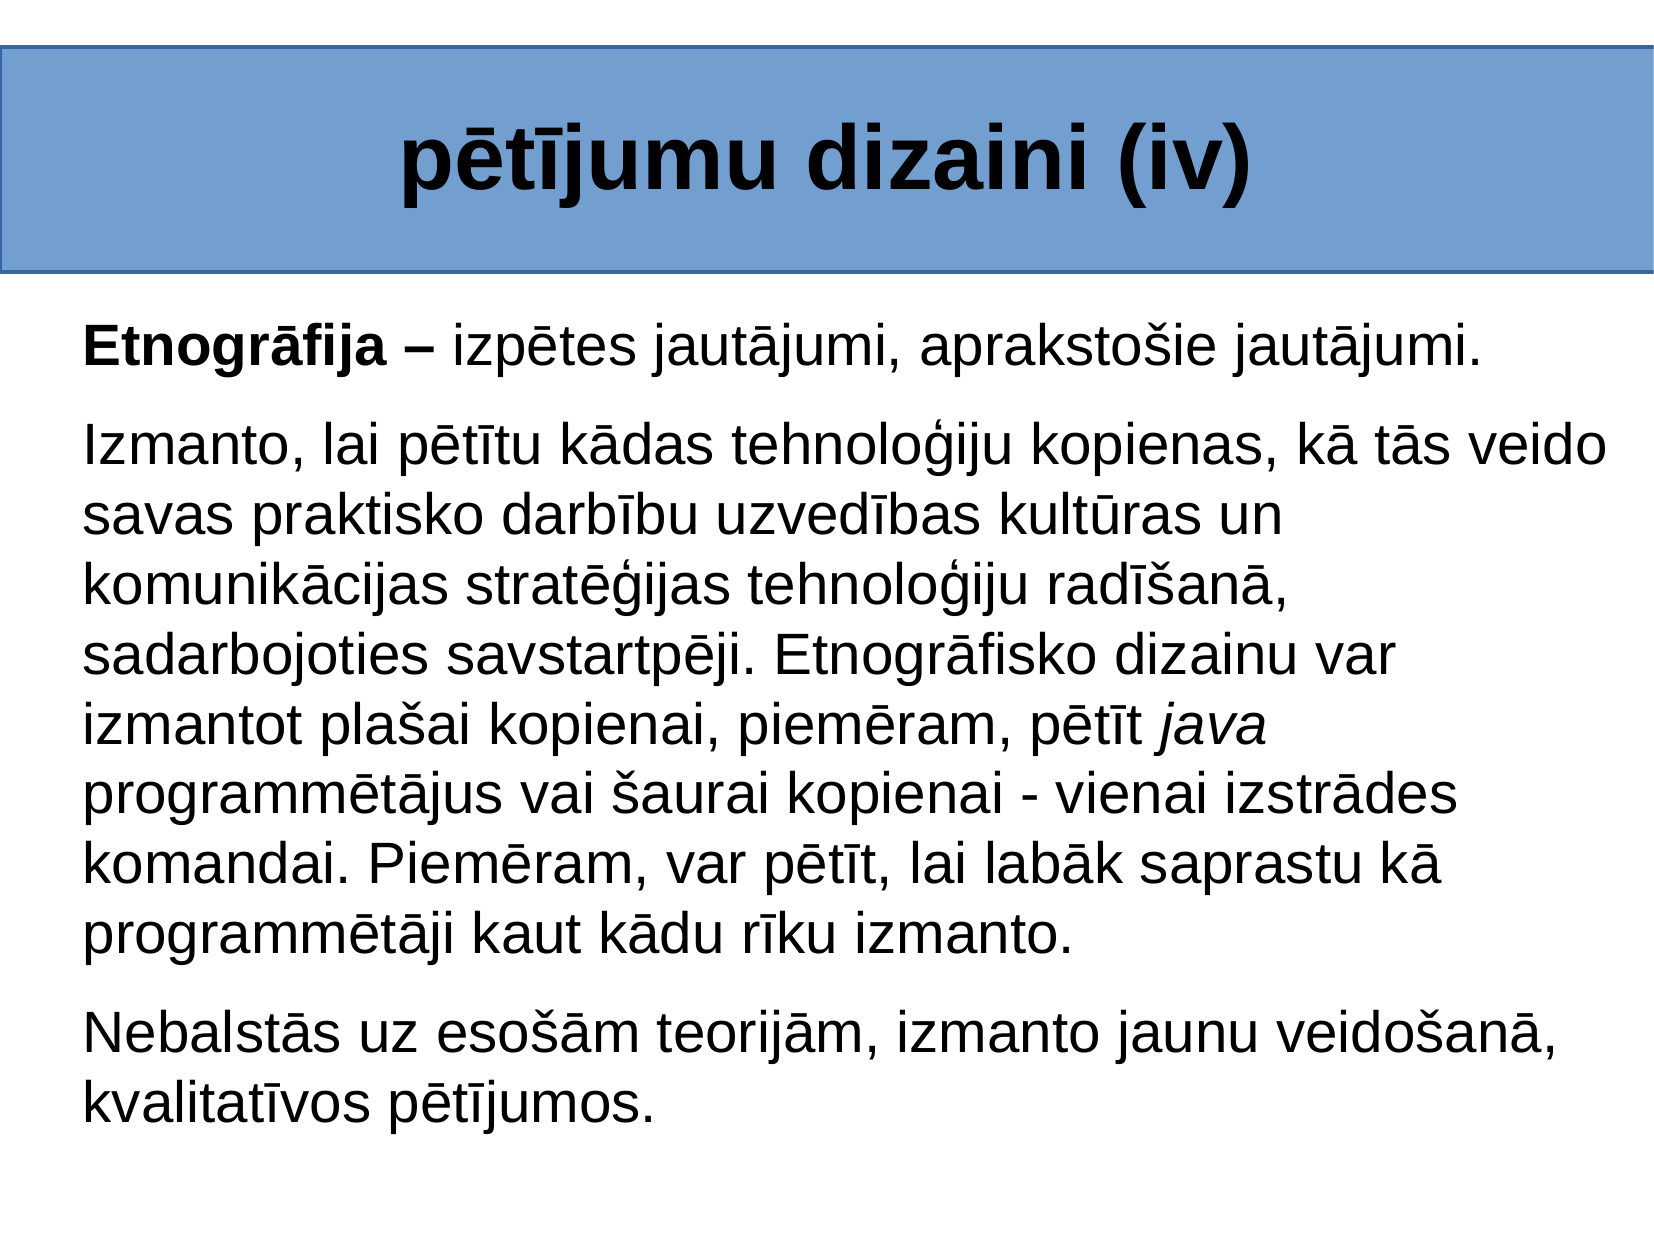

# pētījumu dizaini (iv)
Etnogrāfija – izpētes jautājumi, aprakstošie jautājumi.
Izmanto, lai pētītu kādas tehnoloģiju kopienas, kā tās veido savas praktisko darbību uzvedības kultūras un komunikācijas stratēģijas tehnoloģiju radīšanā, sadarbojoties savstartpēji. Etnogrāfisko dizainu var izmantot plašai kopienai, piemēram, pētīt java programmētājus vai šaurai kopienai - vienai izstrādes komandai. Piemēram, var pētīt, lai labāk saprastu kā programmētāji kaut kādu rīku izmanto.
Nebalstās uz esošām teorijām, izmanto jaunu veidošanā, kvalitatīvos pētījumos.